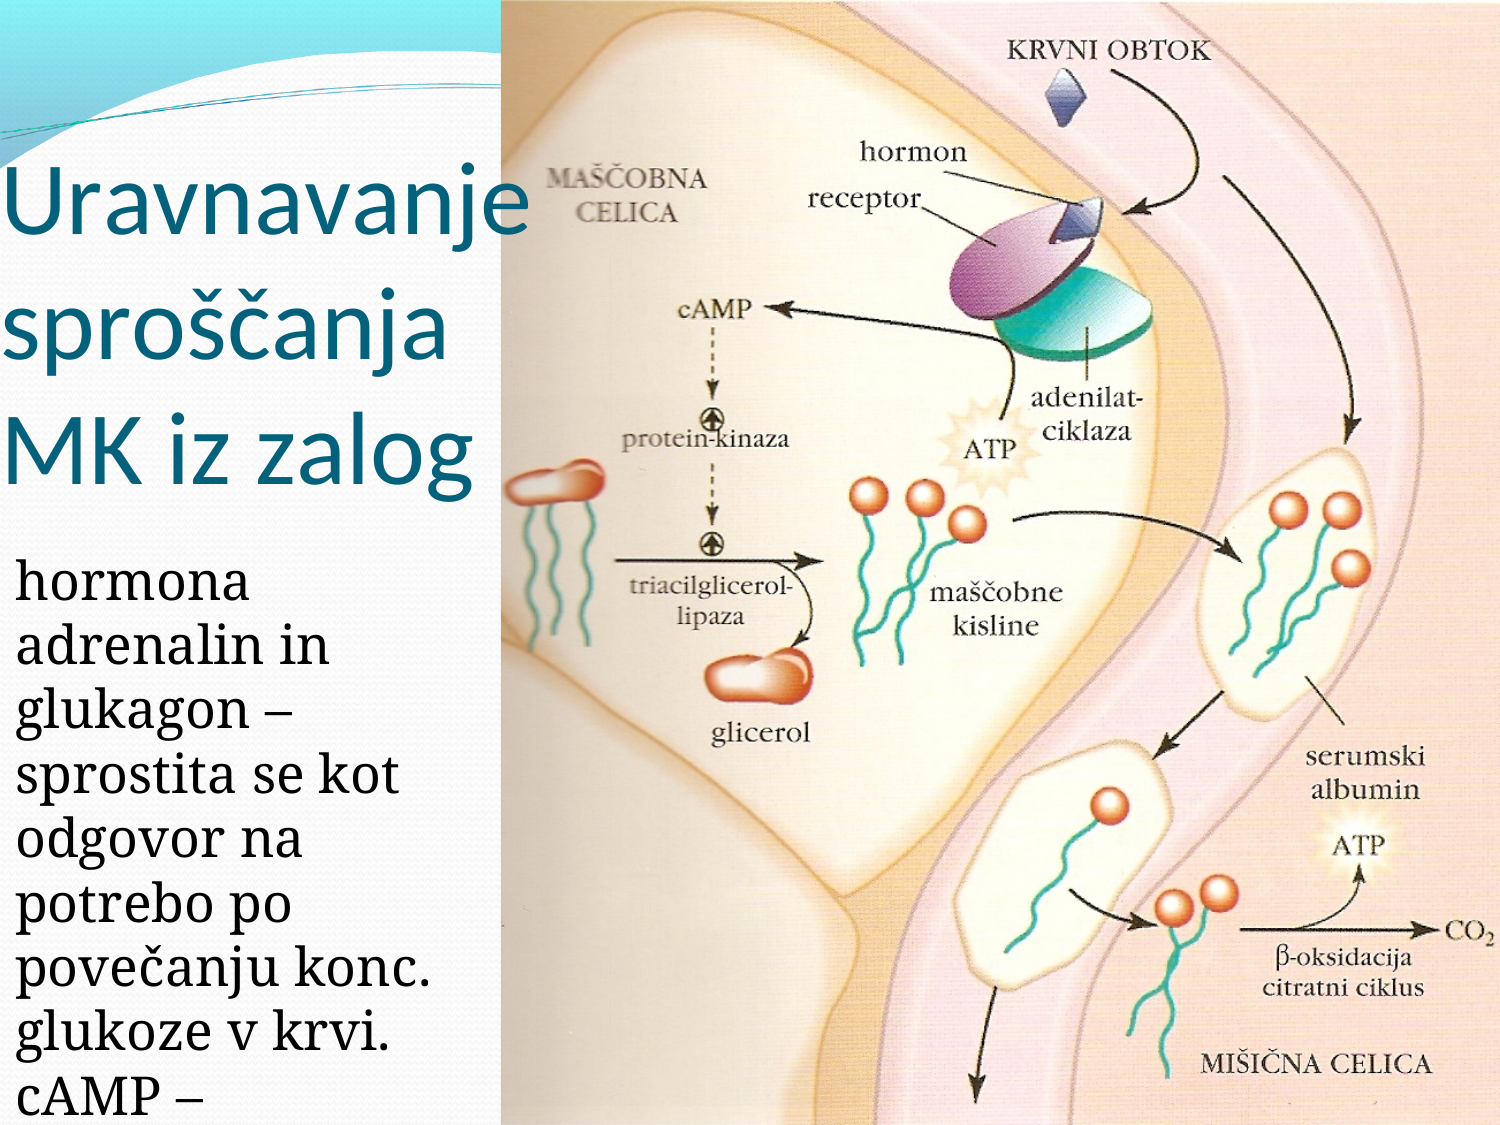

# Uravnavanje sproščanja MK iz zalog
hormona adrenalin in glukagon – sprostita se kot odgovor na potrebo po povečanju konc. glukoze v krvi.
cAMP – sekundarni obveščevalec